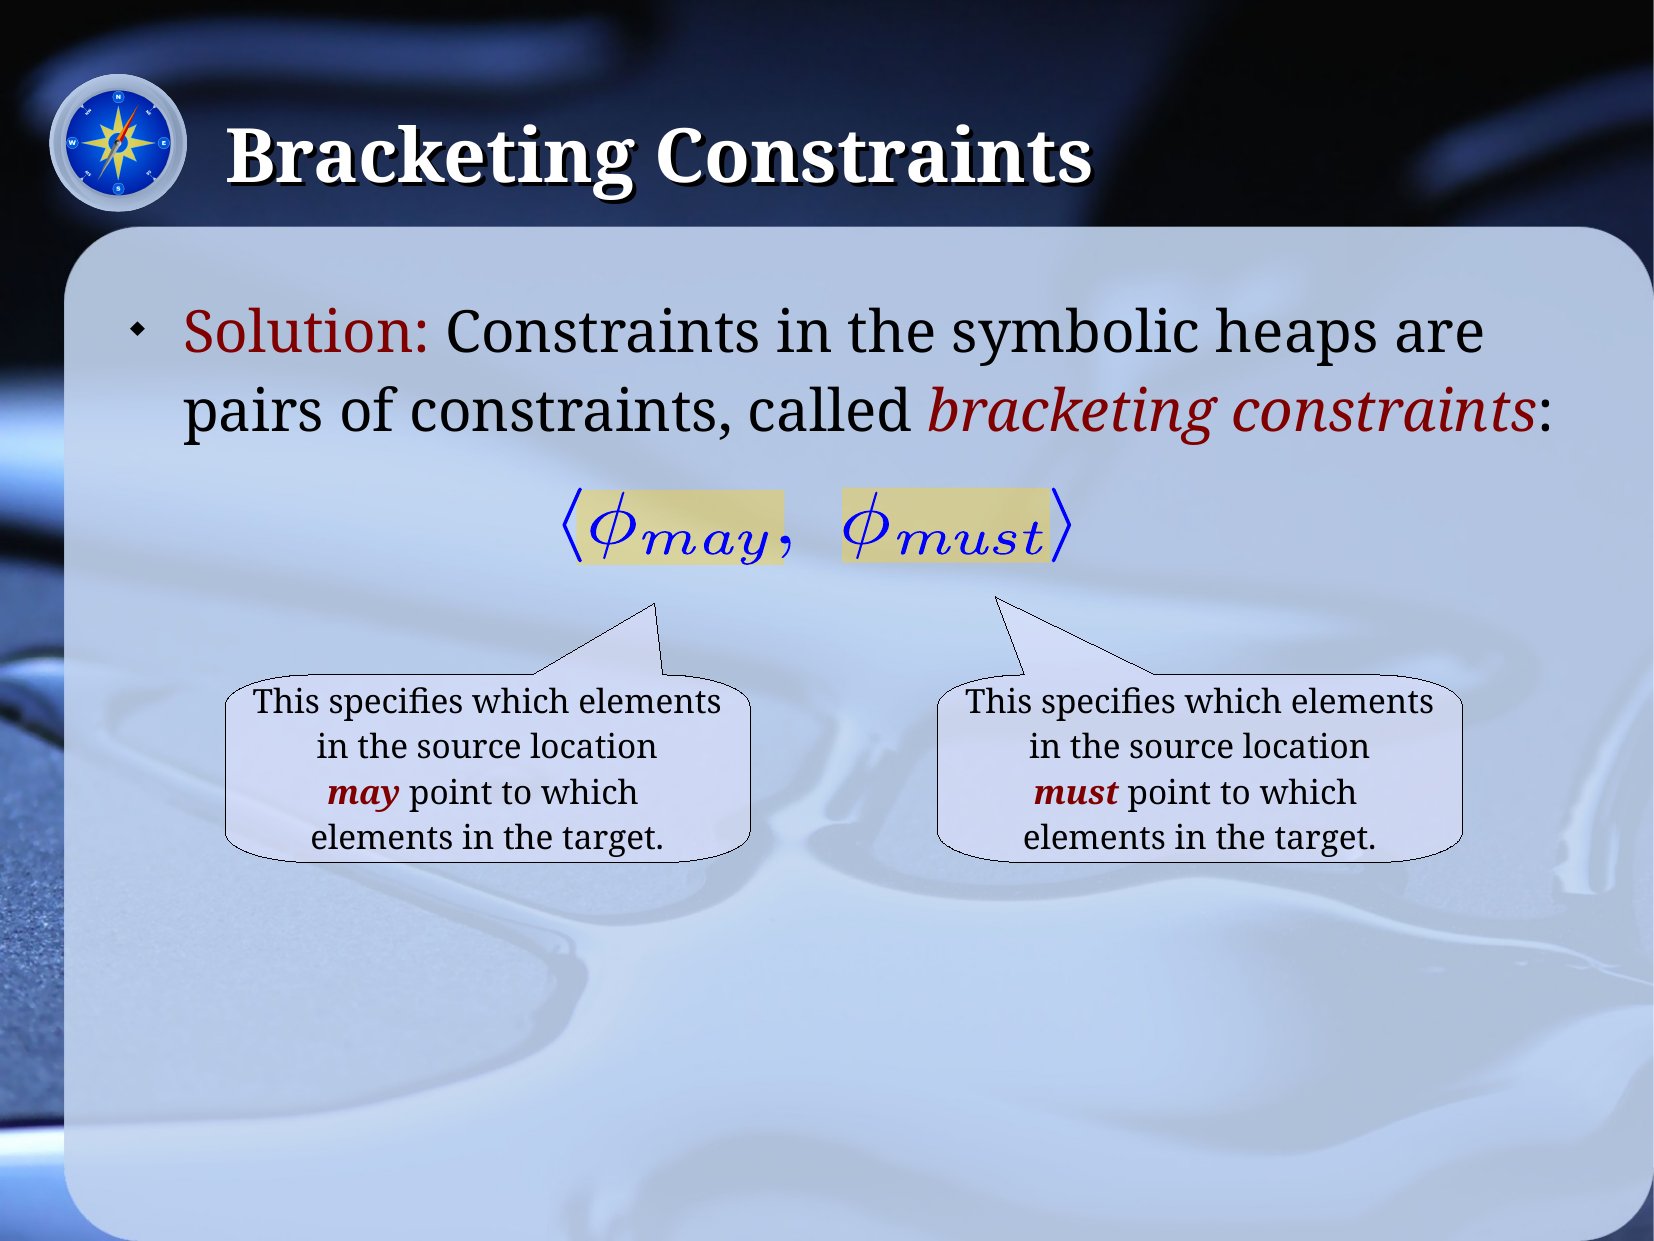

# Bracketing Constraints
Solution: Constraints in the symbolic heaps are pairs of constraints, called bracketing constraints:
This specifies which elements
in the source location
may point to which
elements in the target.
This specifies which elements
in the source location
must point to which
elements in the target.